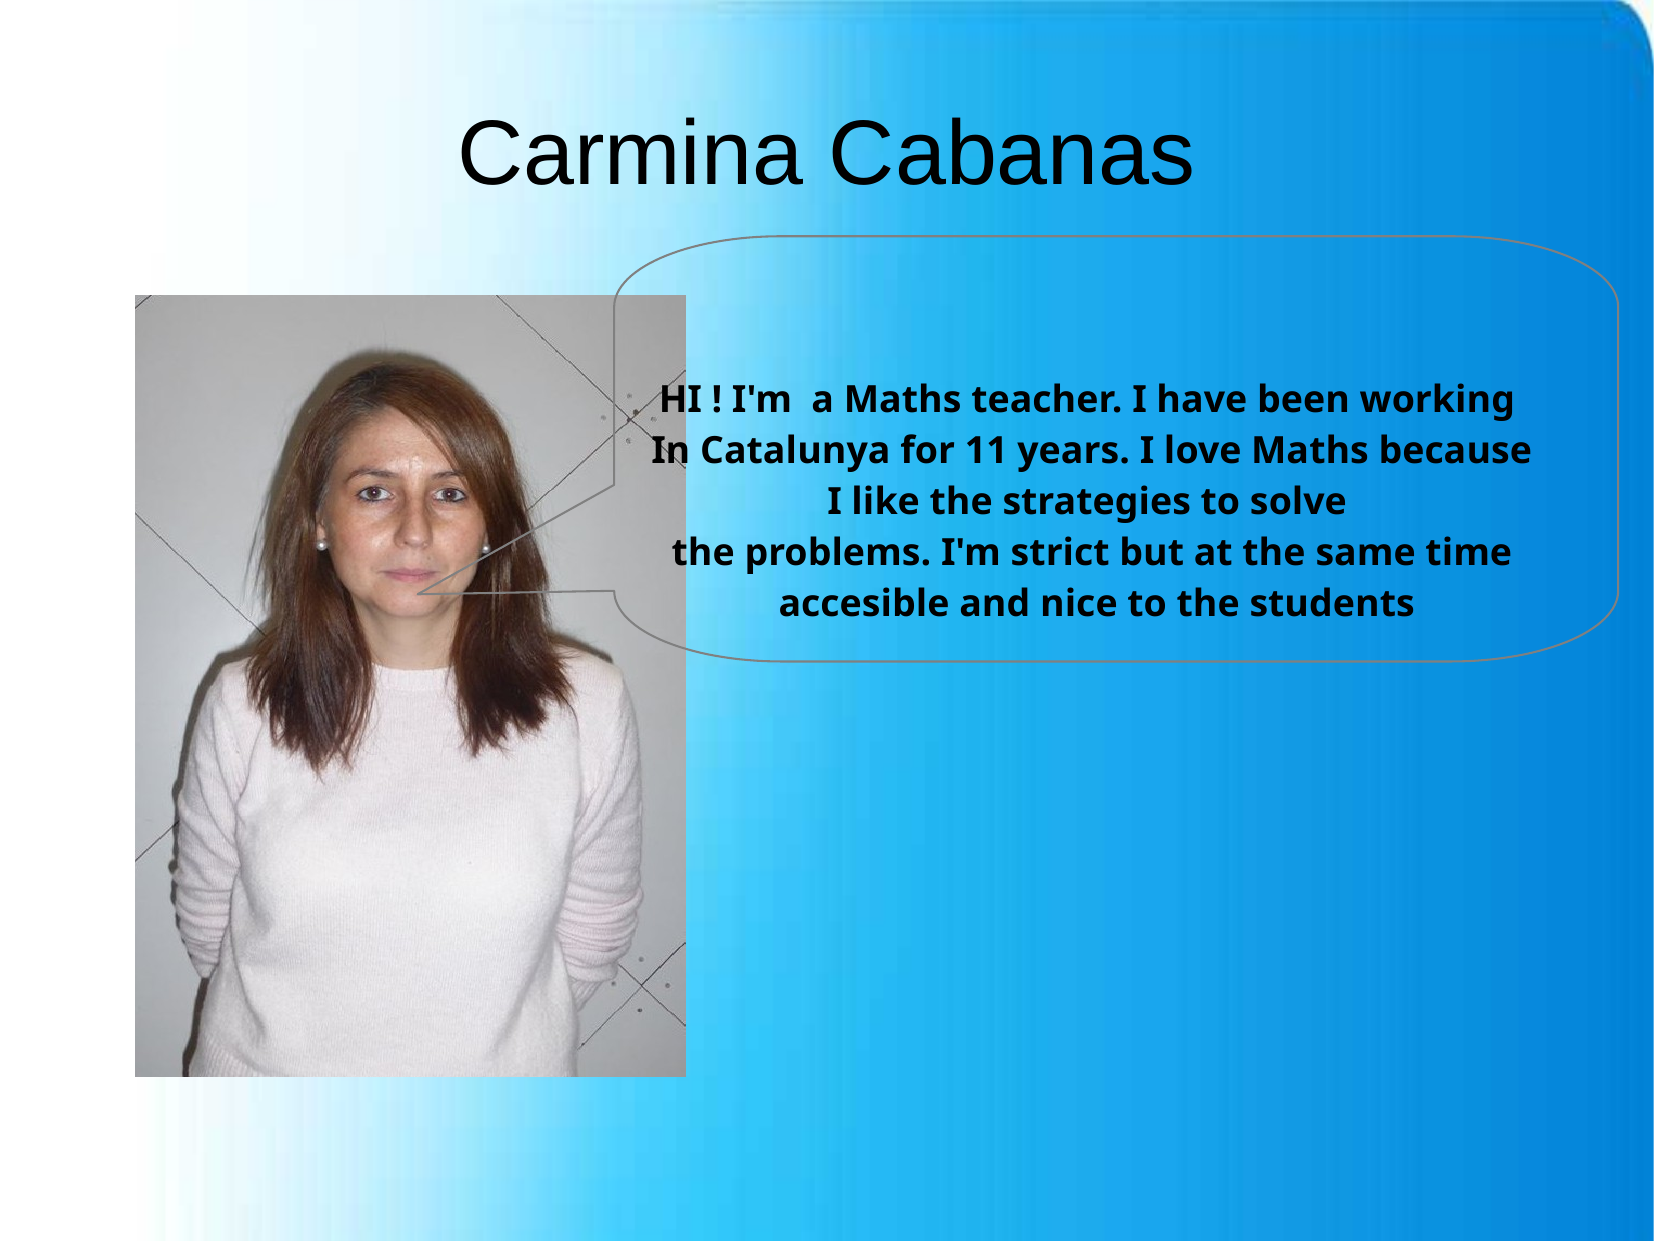

# Carmina Cabanas
HI ! I'm a Maths teacher. I have been working
In Catalunya for 11 years. I love Maths because
 I like the strategies to solve
the problems. I'm strict but at the same time
 accesible and nice to the students